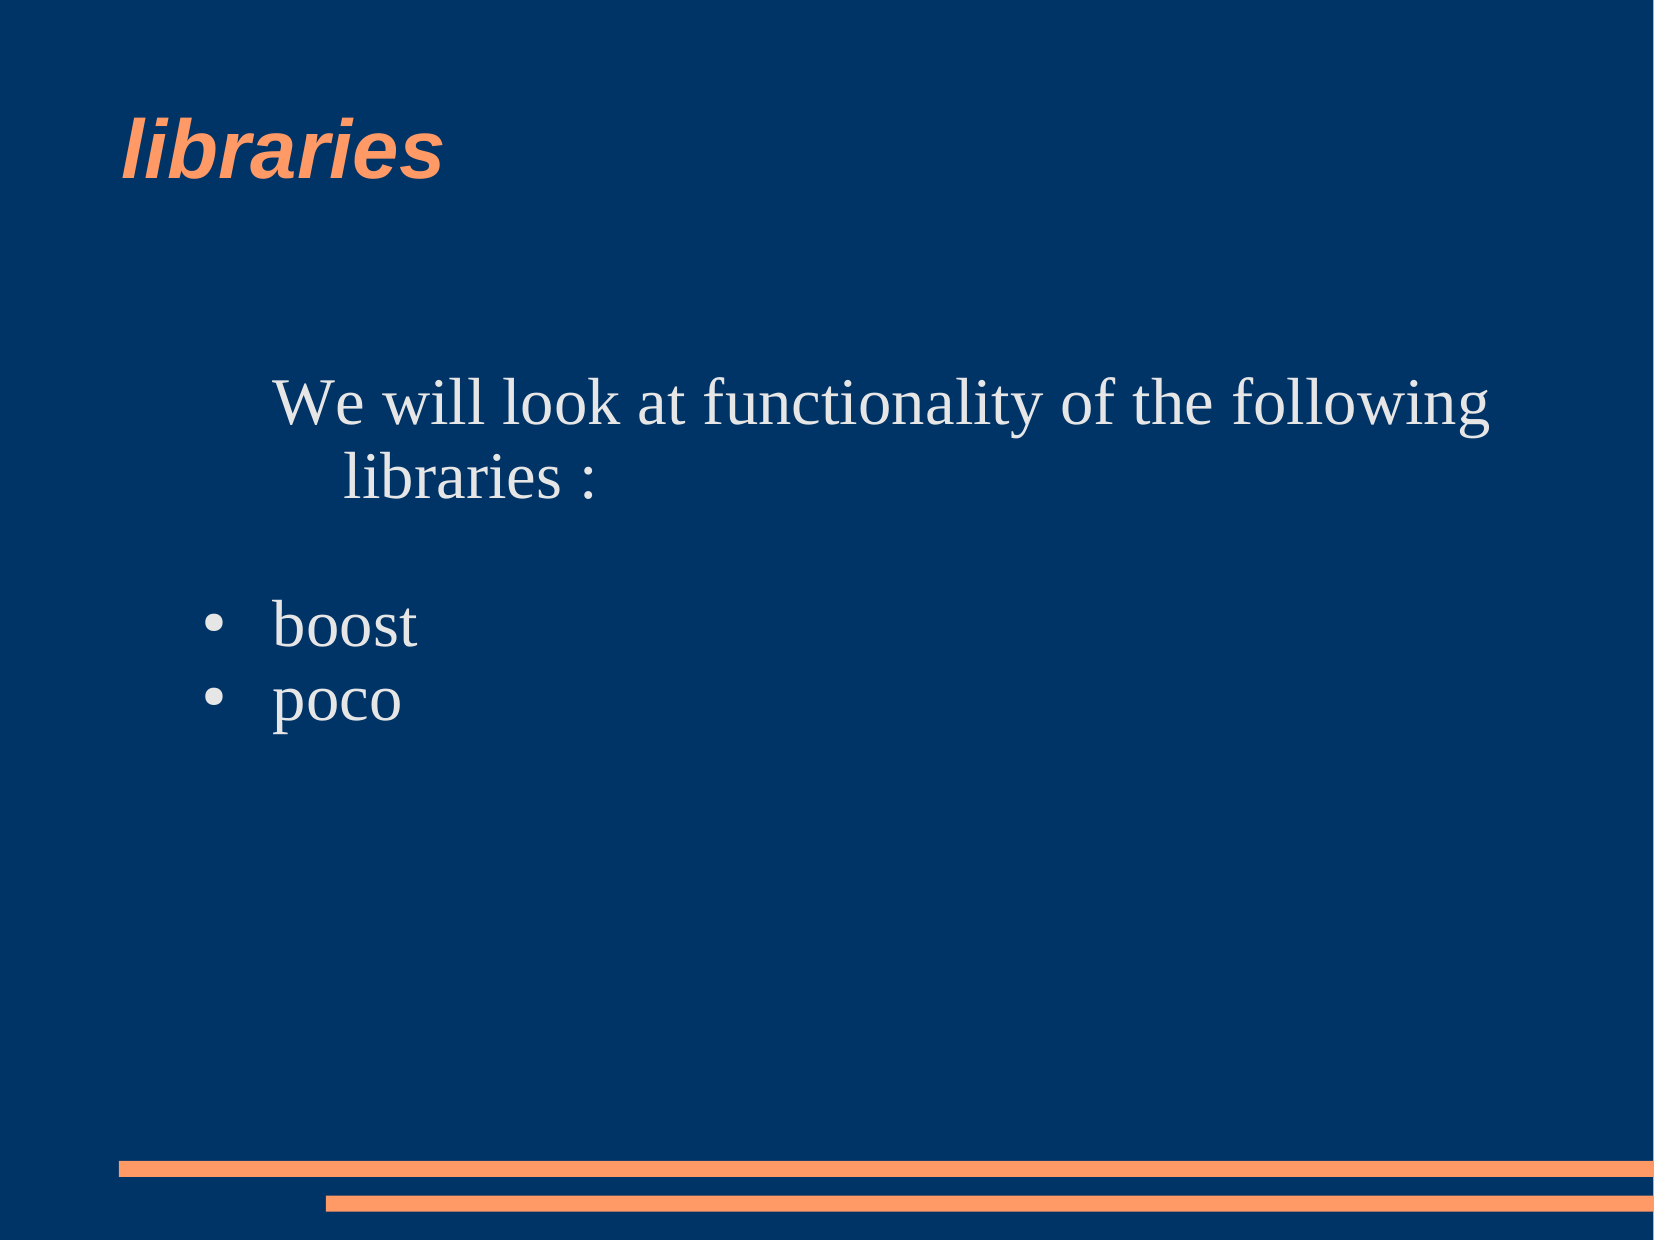

# libraries
We will look at functionality of the following libraries :
boost
poco